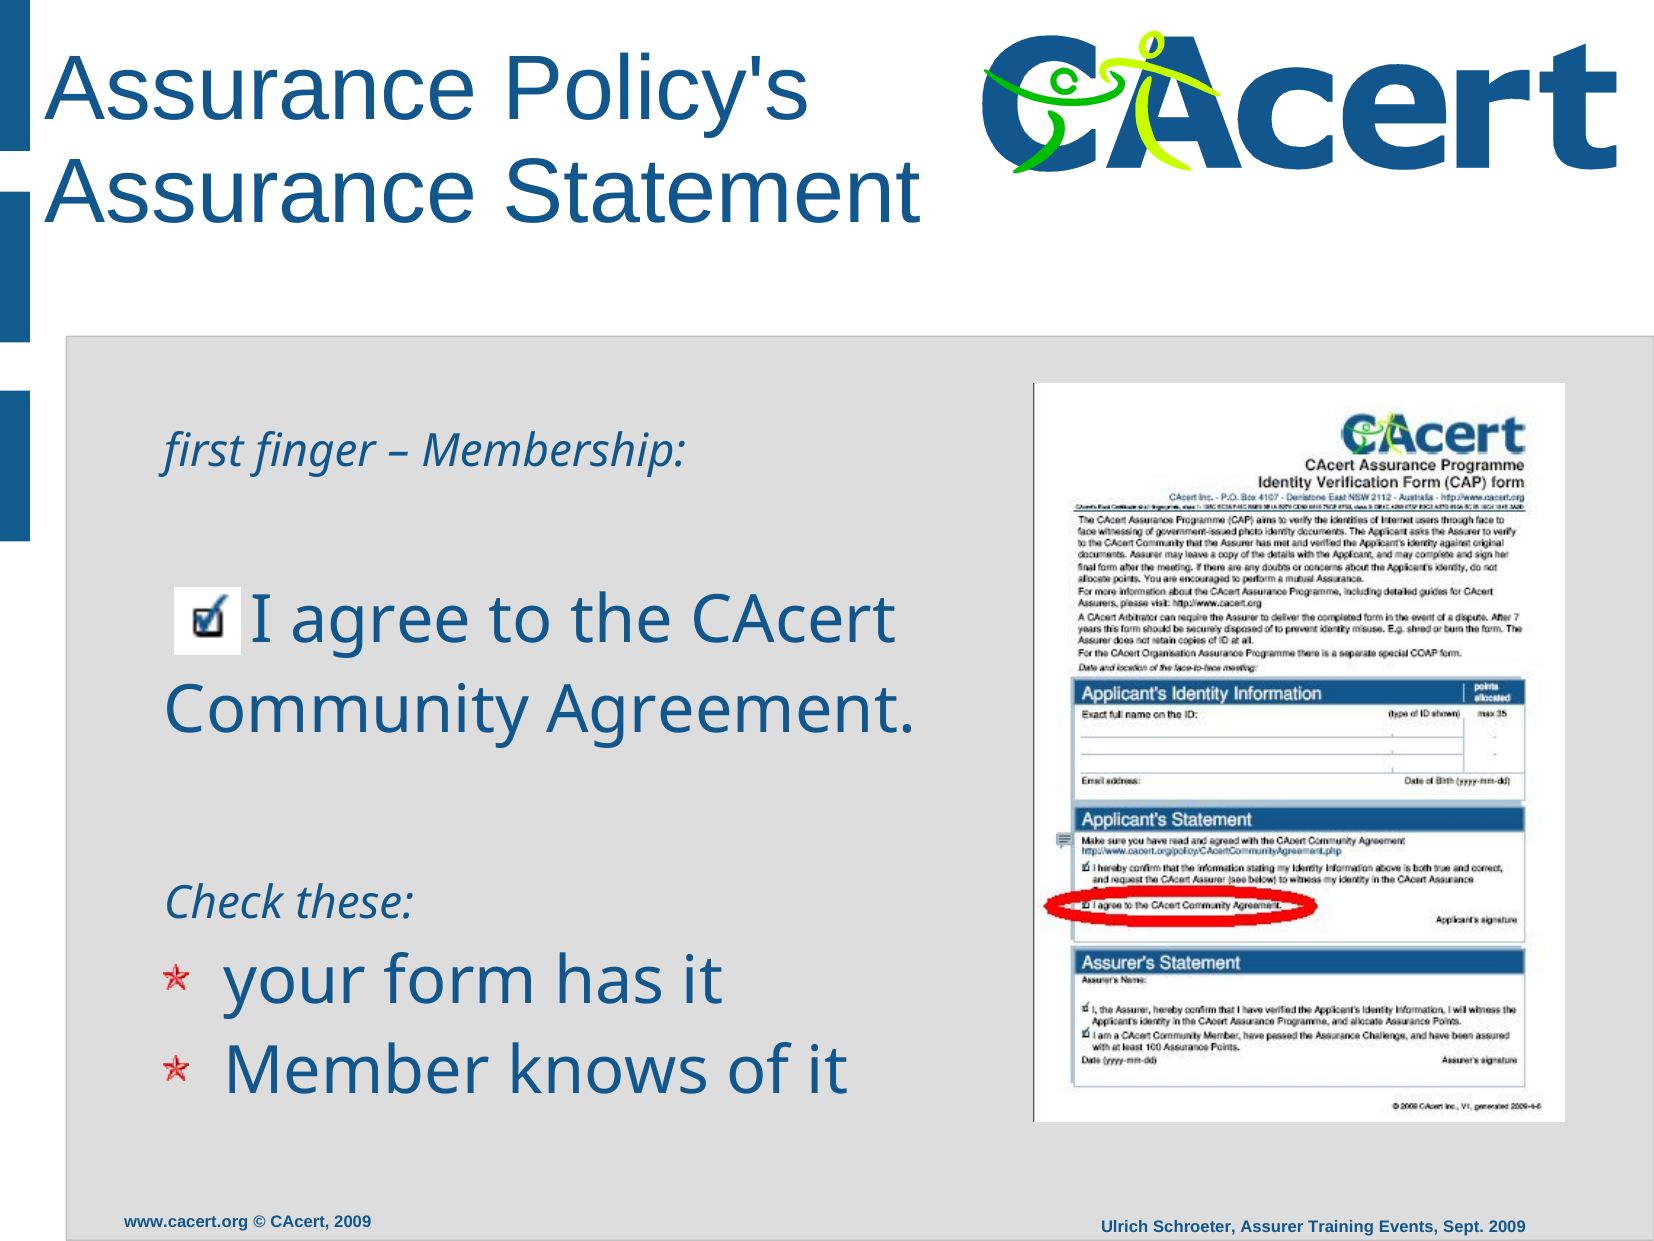

Assurance Policy's
Assurance Statement
first finger – Membership:
 I agree to the CAcert
Community Agreement.
Check these:
 your form has it
 Member knows of it